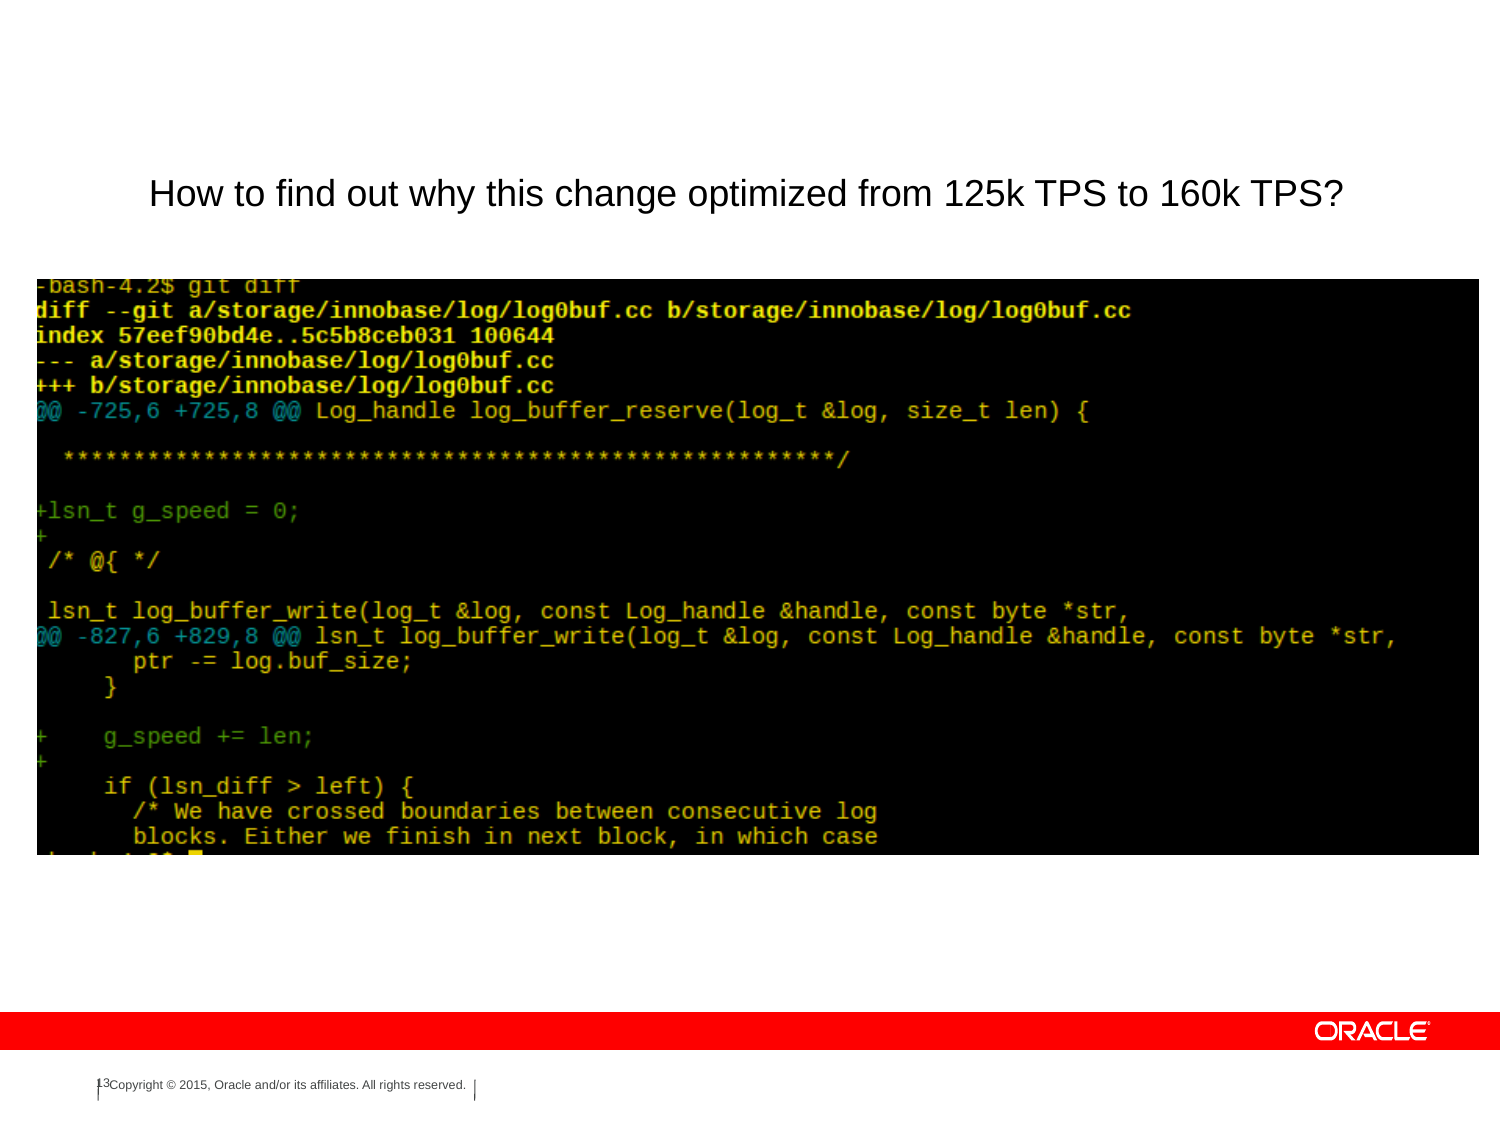

How to find out why this change optimized from 125k TPS to 160k TPS?